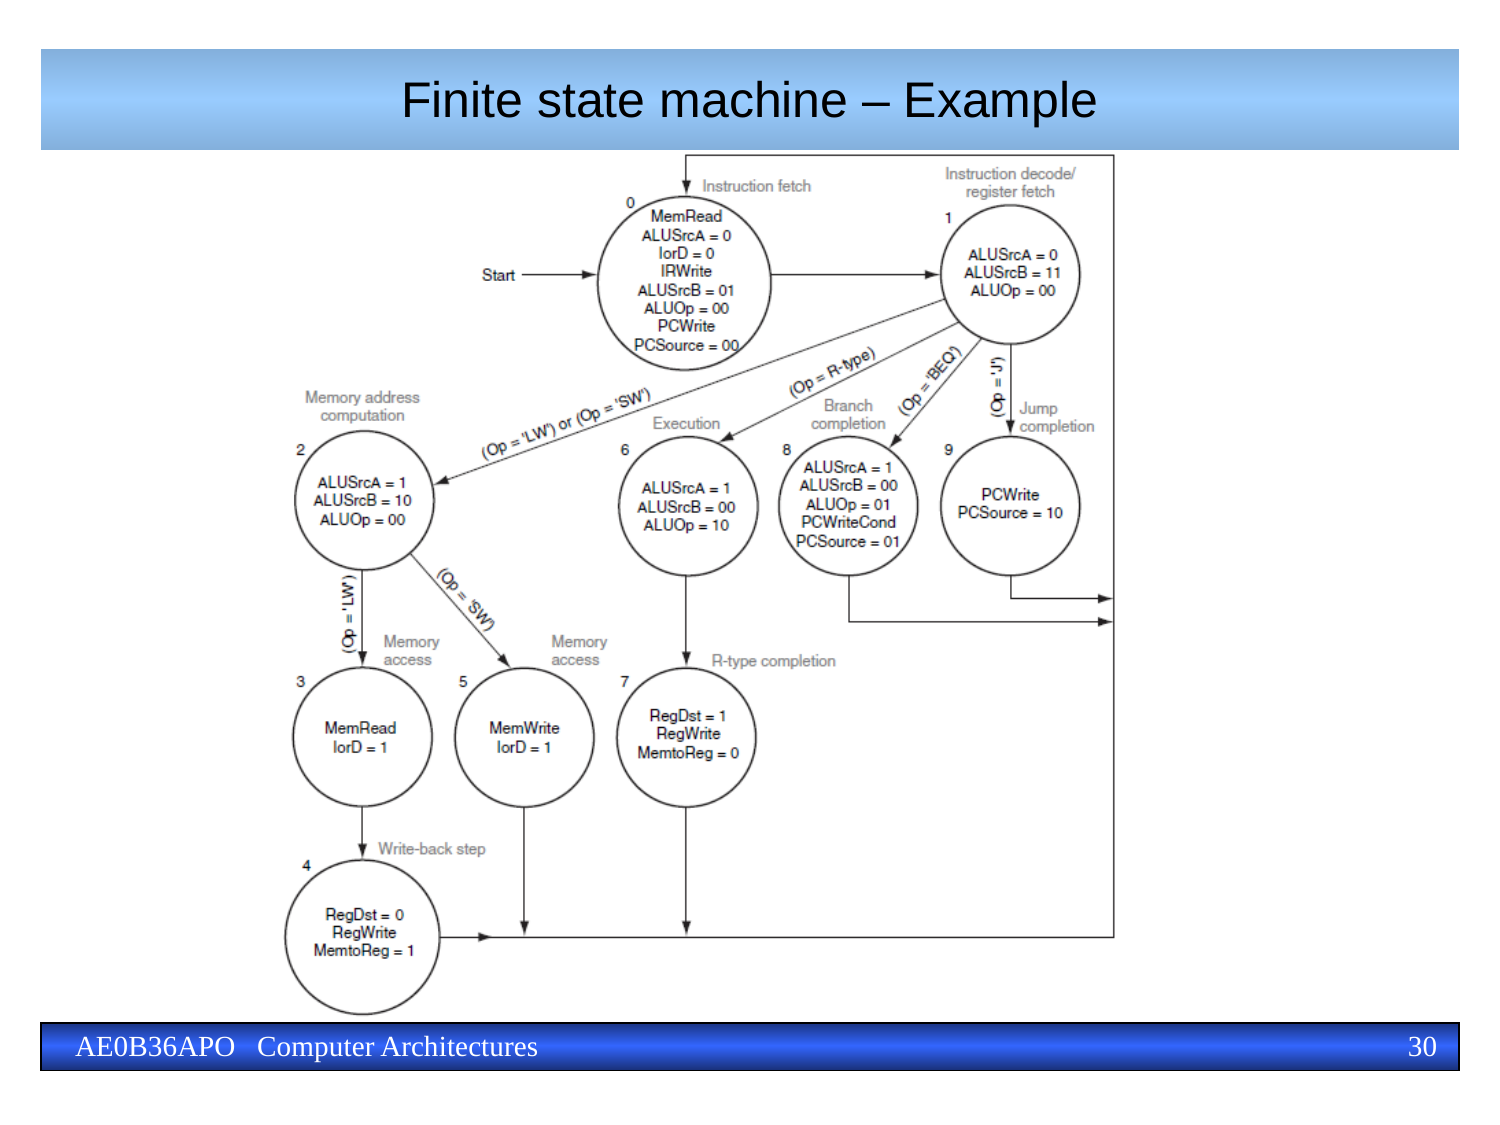

# Finite state machine – Example
AE0B36APO Computer Architectures
30